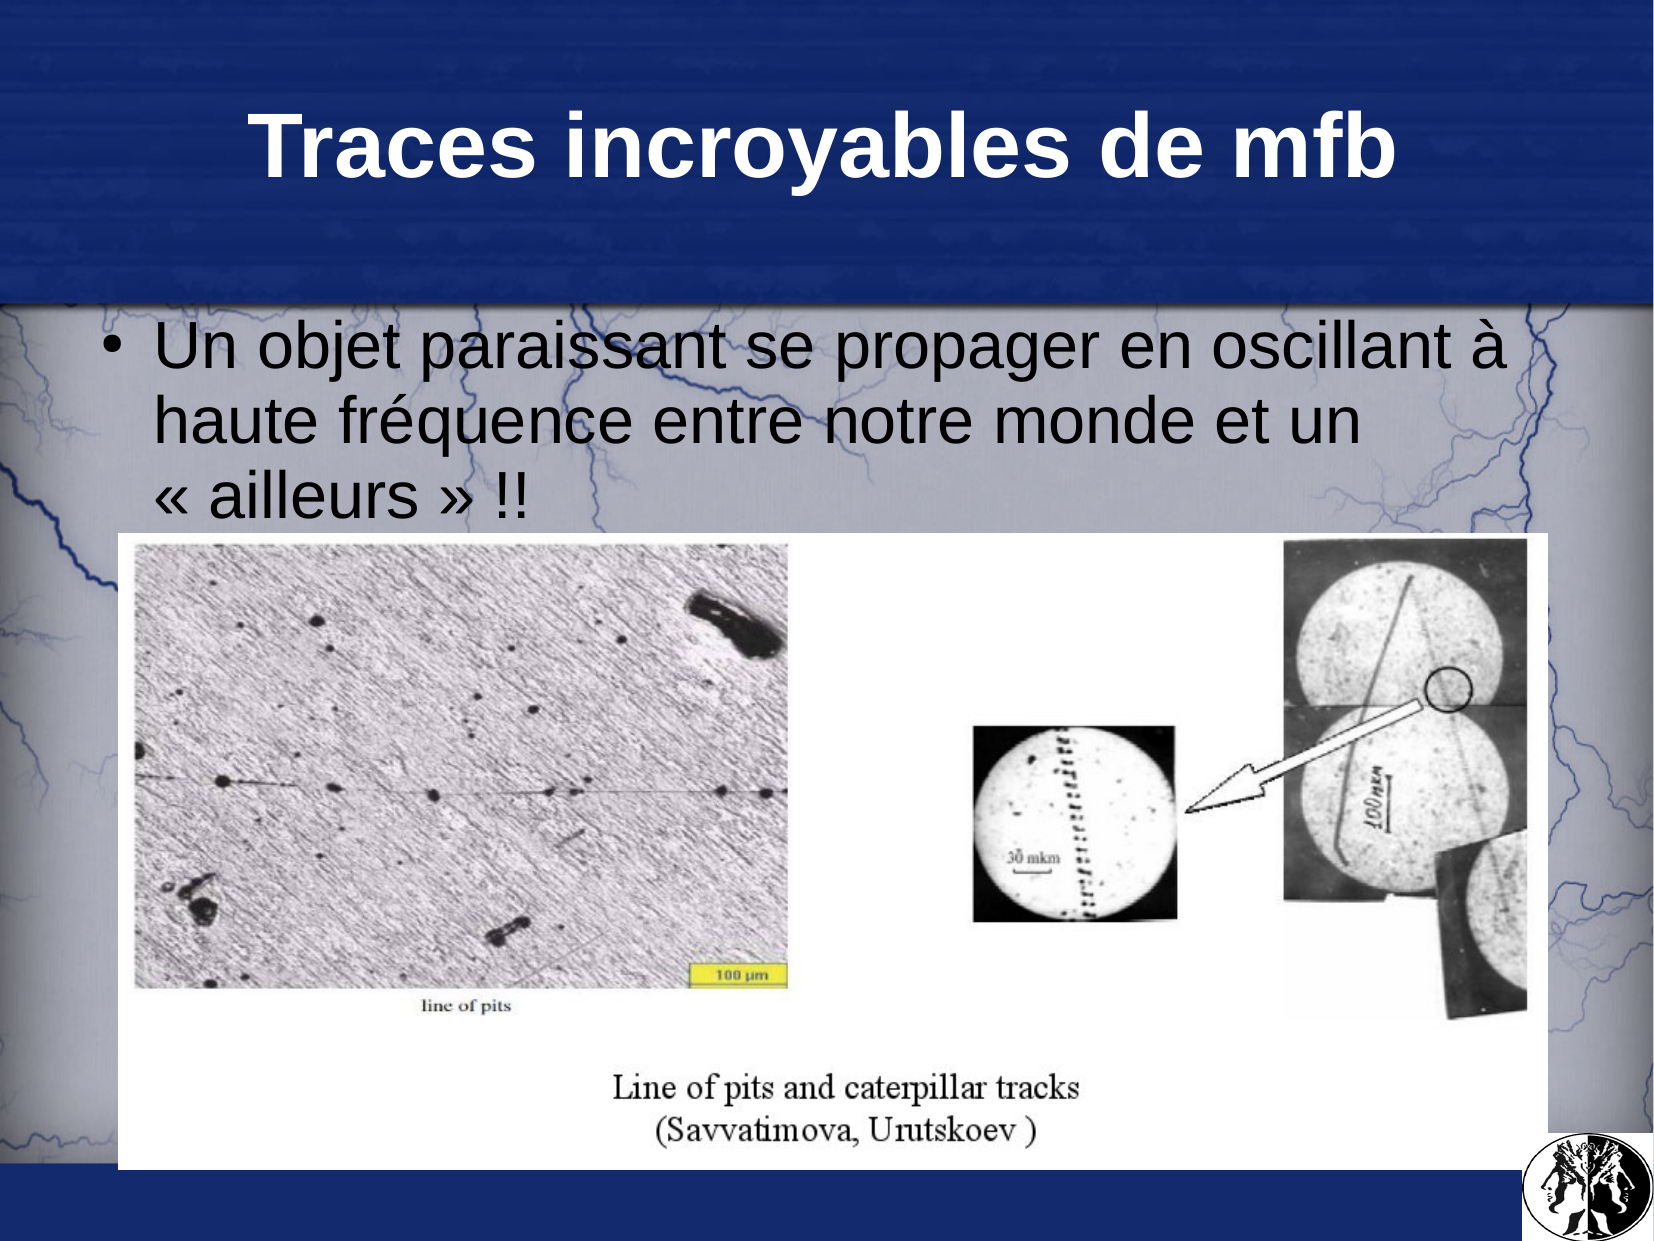

# Traces incroyables de mfb
Un objet paraissant se propager en oscillant à haute fréquence entre notre monde et un « ailleurs » !!